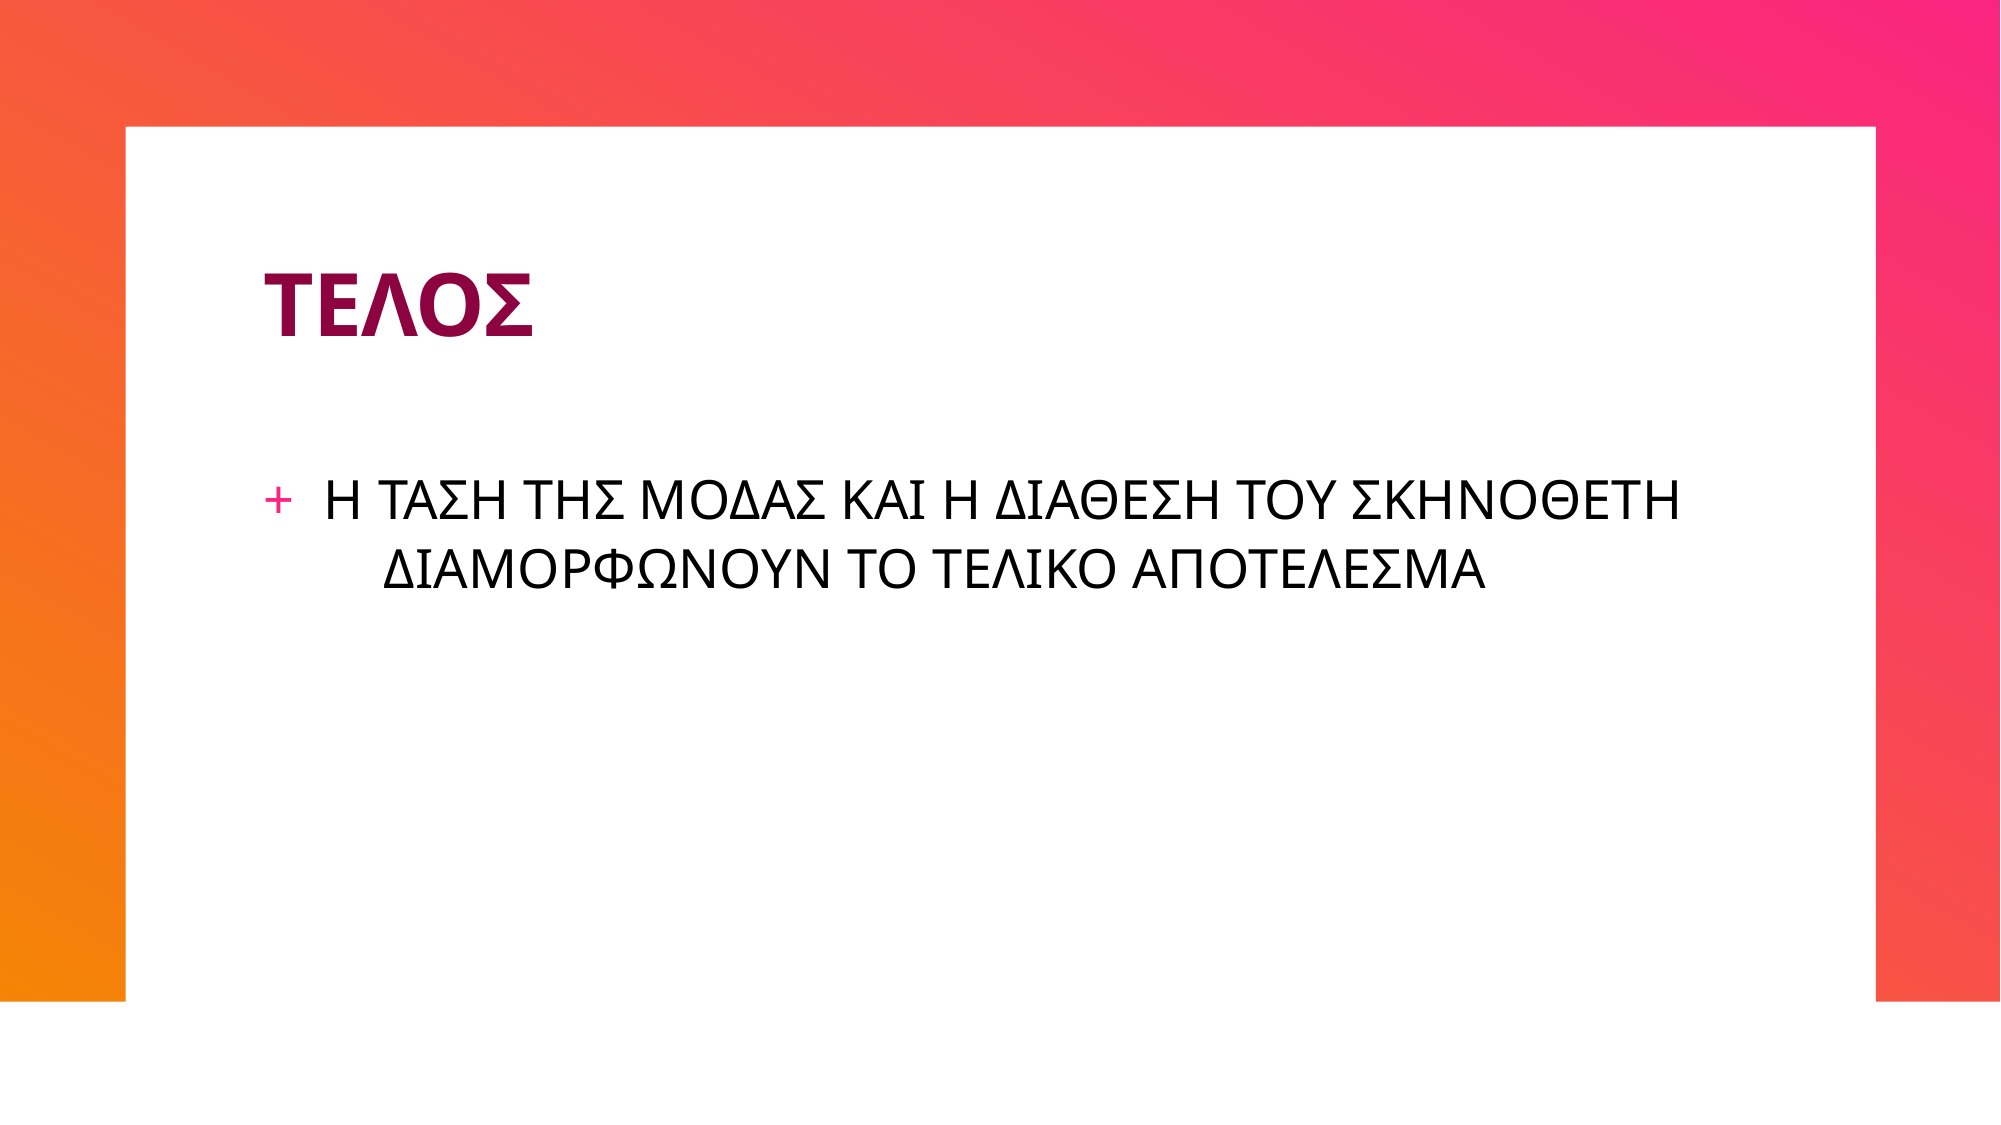

# ΤΕΛΟΣ
Η ΤΑΣΗ ΤΗΣ ΜΟΔΑΣ ΚΑΙ Η ΔΙΑΘΕΣΗ ΤΟΥ ΣΚΗΝΟΘΕΤΗ ΔΙΑΜΟΡΦΩΝΟΥΝ ΤΟ ΤΕΛΙΚΟ ΑΠΟΤΕΛΕΣΜΑ